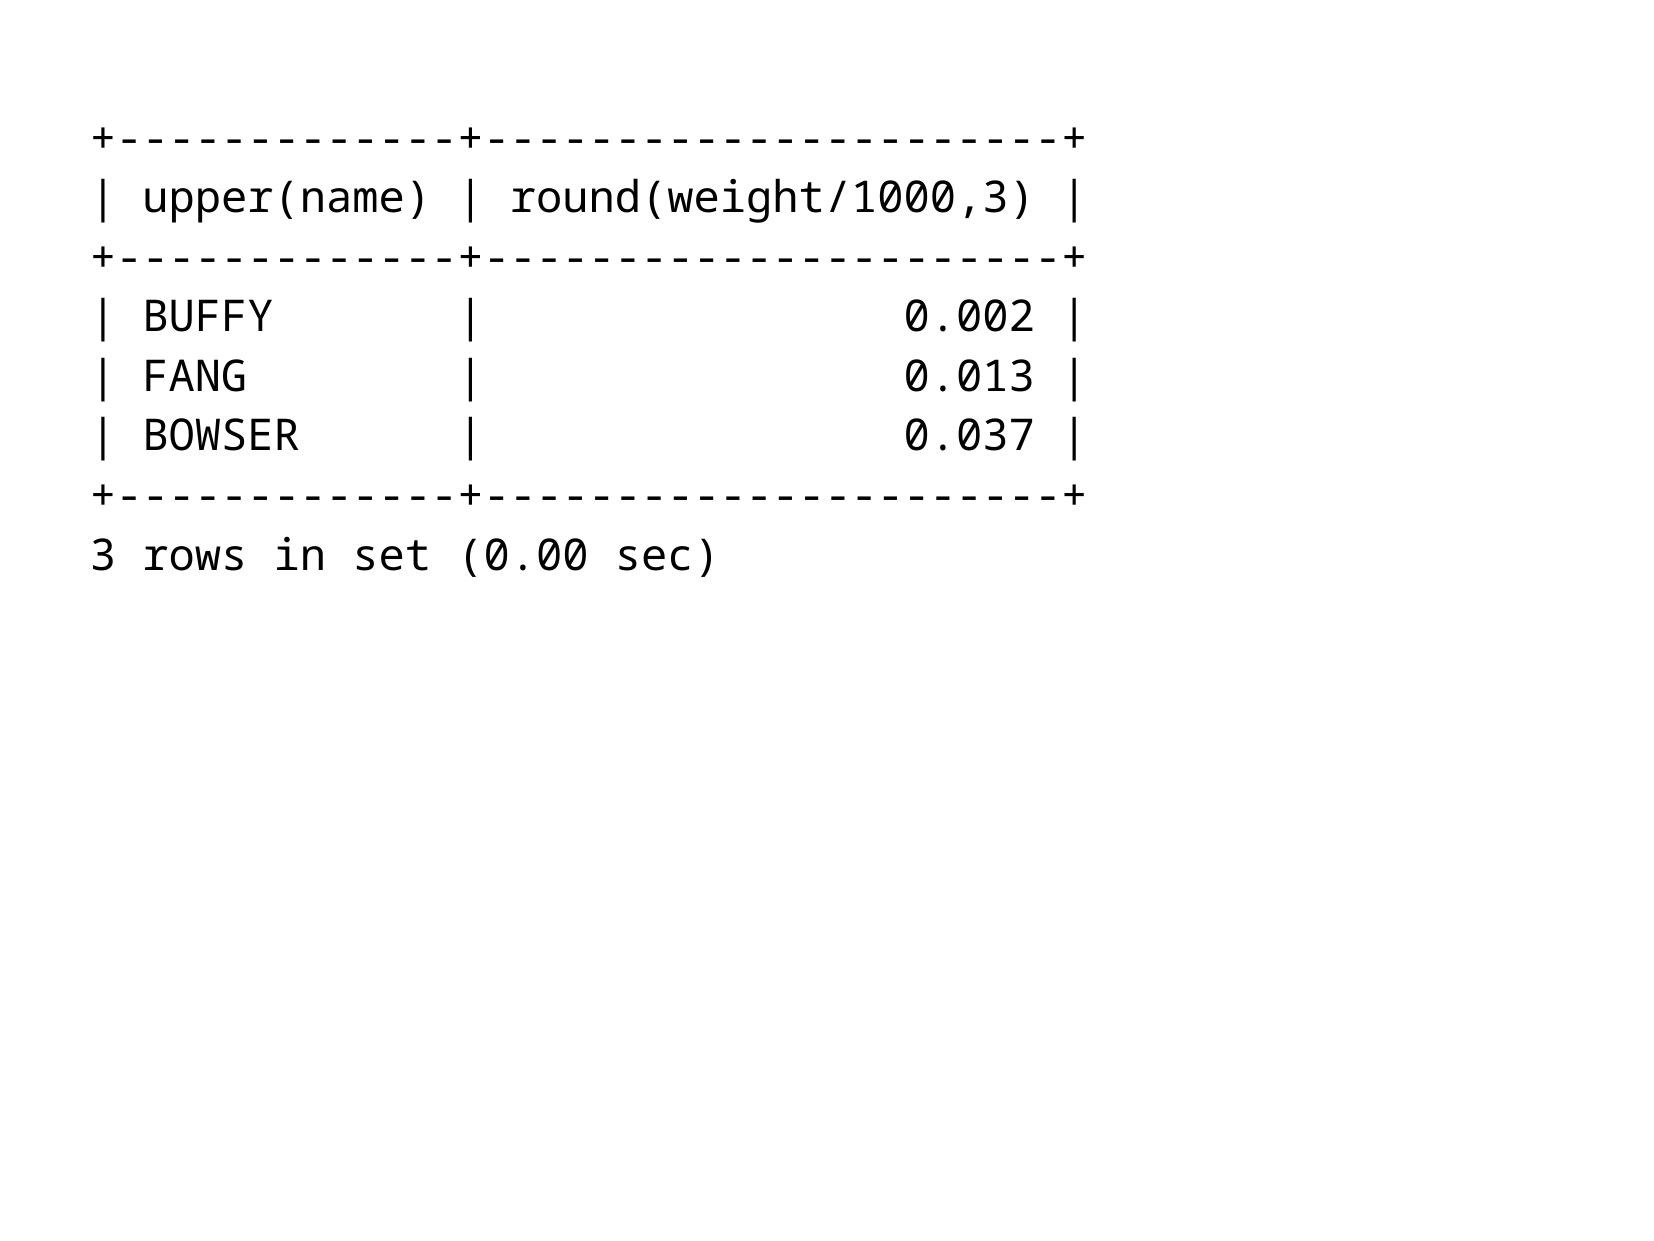

+-------------+----------------------+
| upper(name) | round(weight/1000,3) |
+-------------+----------------------+
| BUFFY | 0.002 |
| FANG | 0.013 |
| BOWSER | 0.037 |
+-------------+----------------------+
3 rows in set (0.00 sec)